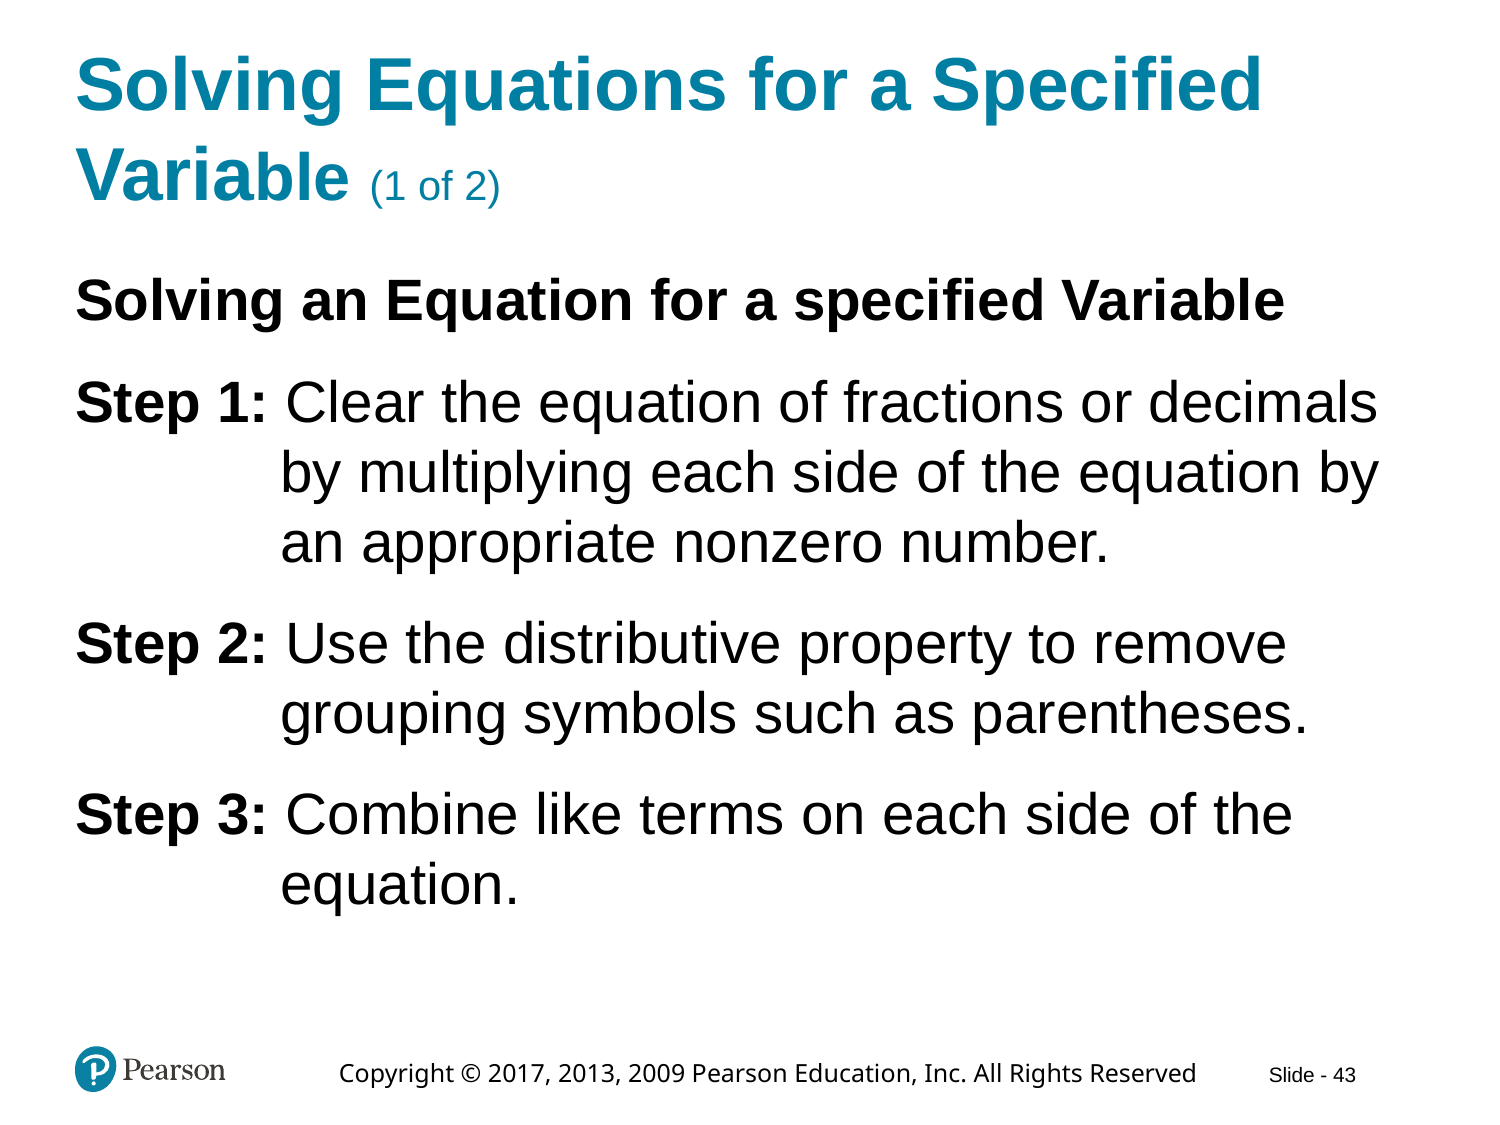

# Solving Equations for a Specified Variable (1 of 2)
Solving an Equation for a specified Variable
Step 1: Clear the equation of fractions or decimals by multiplying each side of the equation by an appropriate nonzero number.
Step 2: Use the distributive property to remove grouping symbols such as parentheses.
Step 3: Combine like terms on each side of the equation.